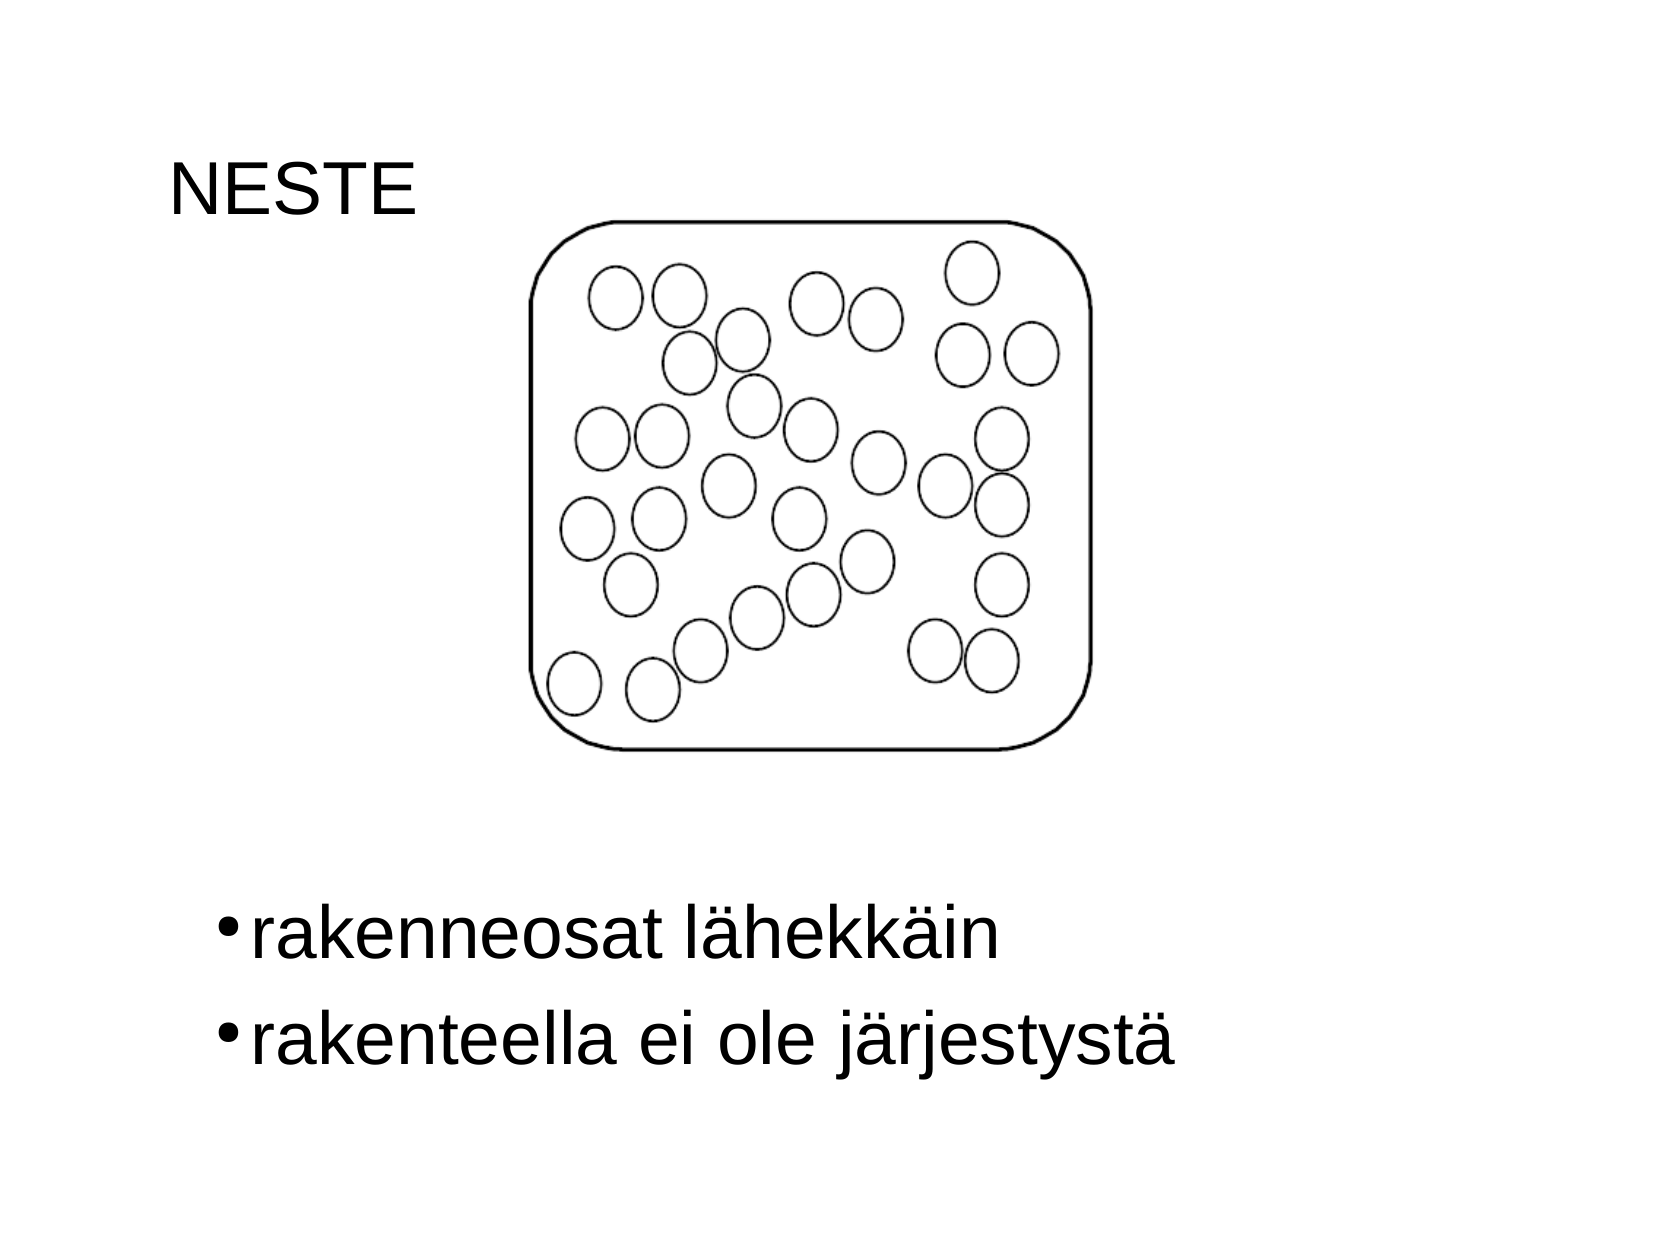

NESTE
rakenneosat lähekkäin
rakenteella ei ole järjestystä